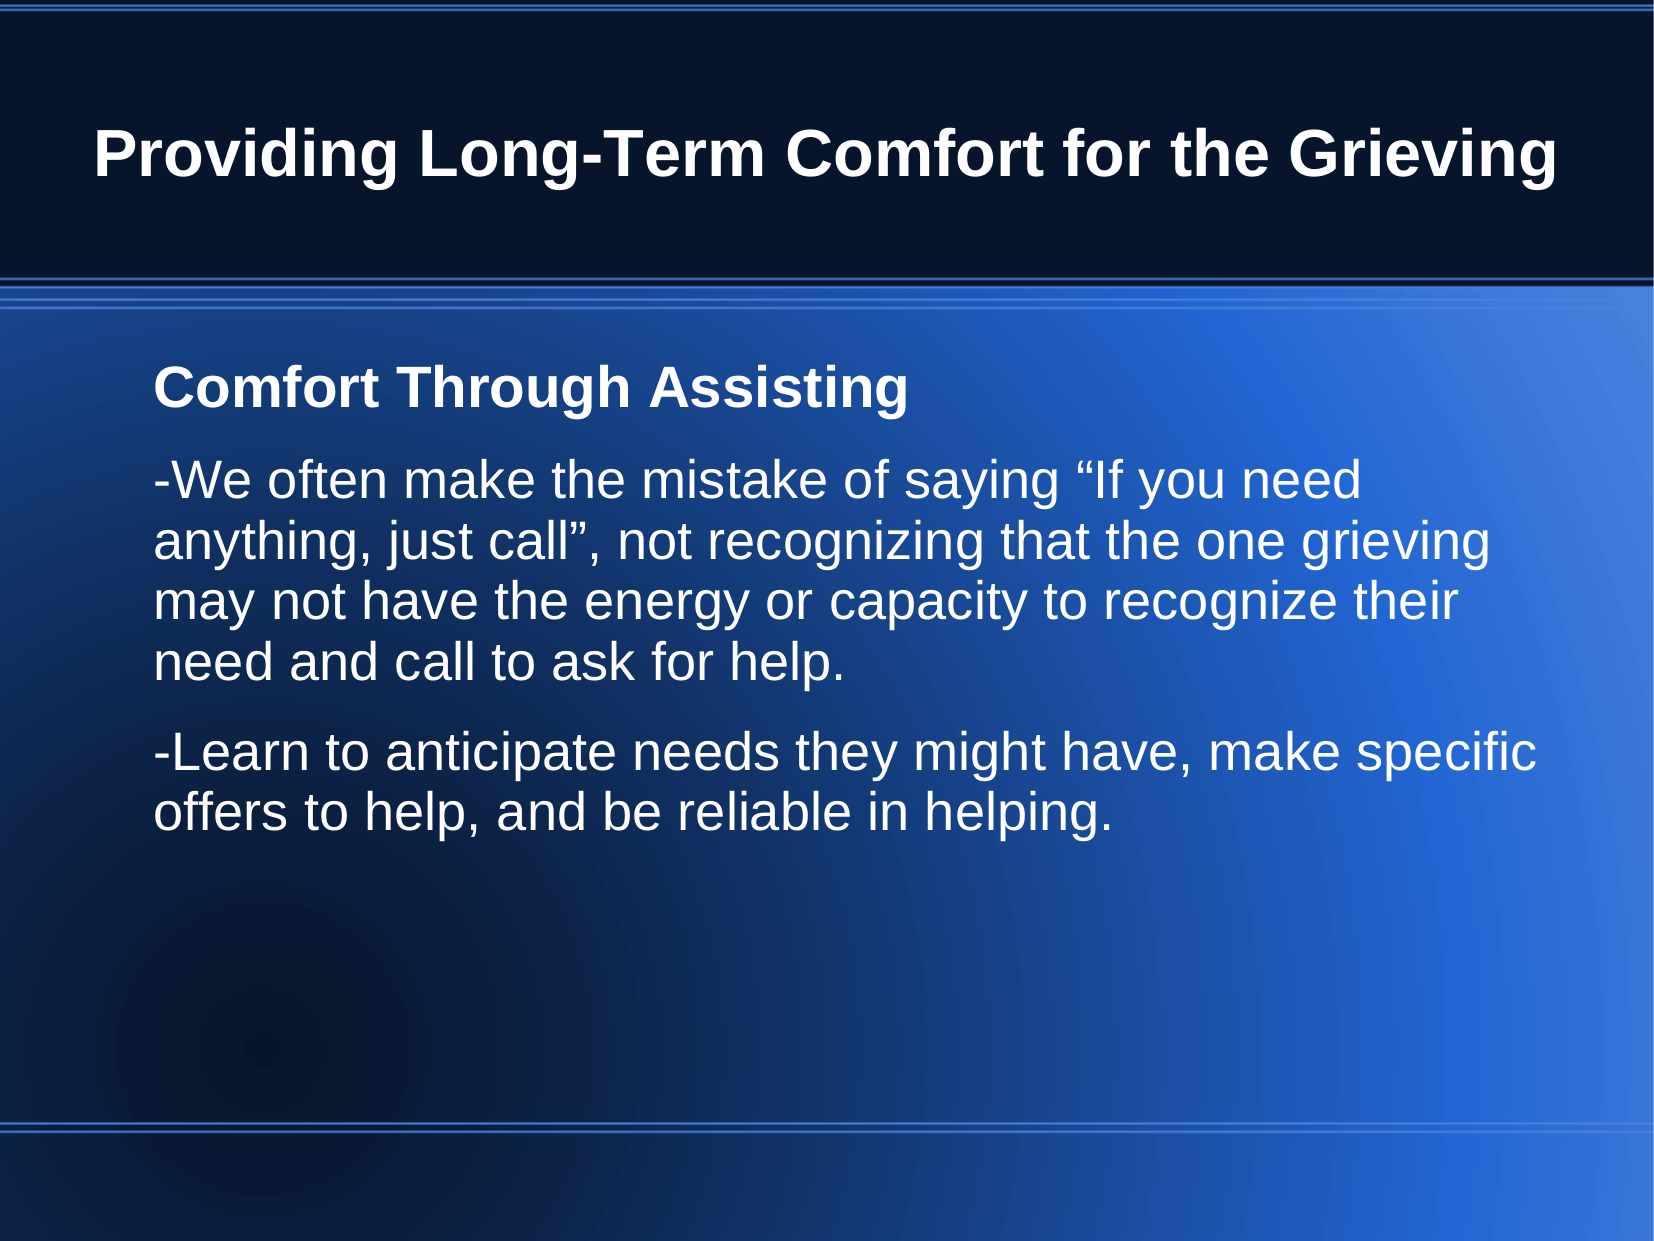

# Providing Long-Term Comfort for the Grieving
Comfort Through Assisting
-We often make the mistake of saying “If you need anything, just call”, not recognizing that the one grieving may not have the energy or capacity to recognize their need and call to ask for help.
-Learn to anticipate needs they might have, make specific offers to help, and be reliable in helping.